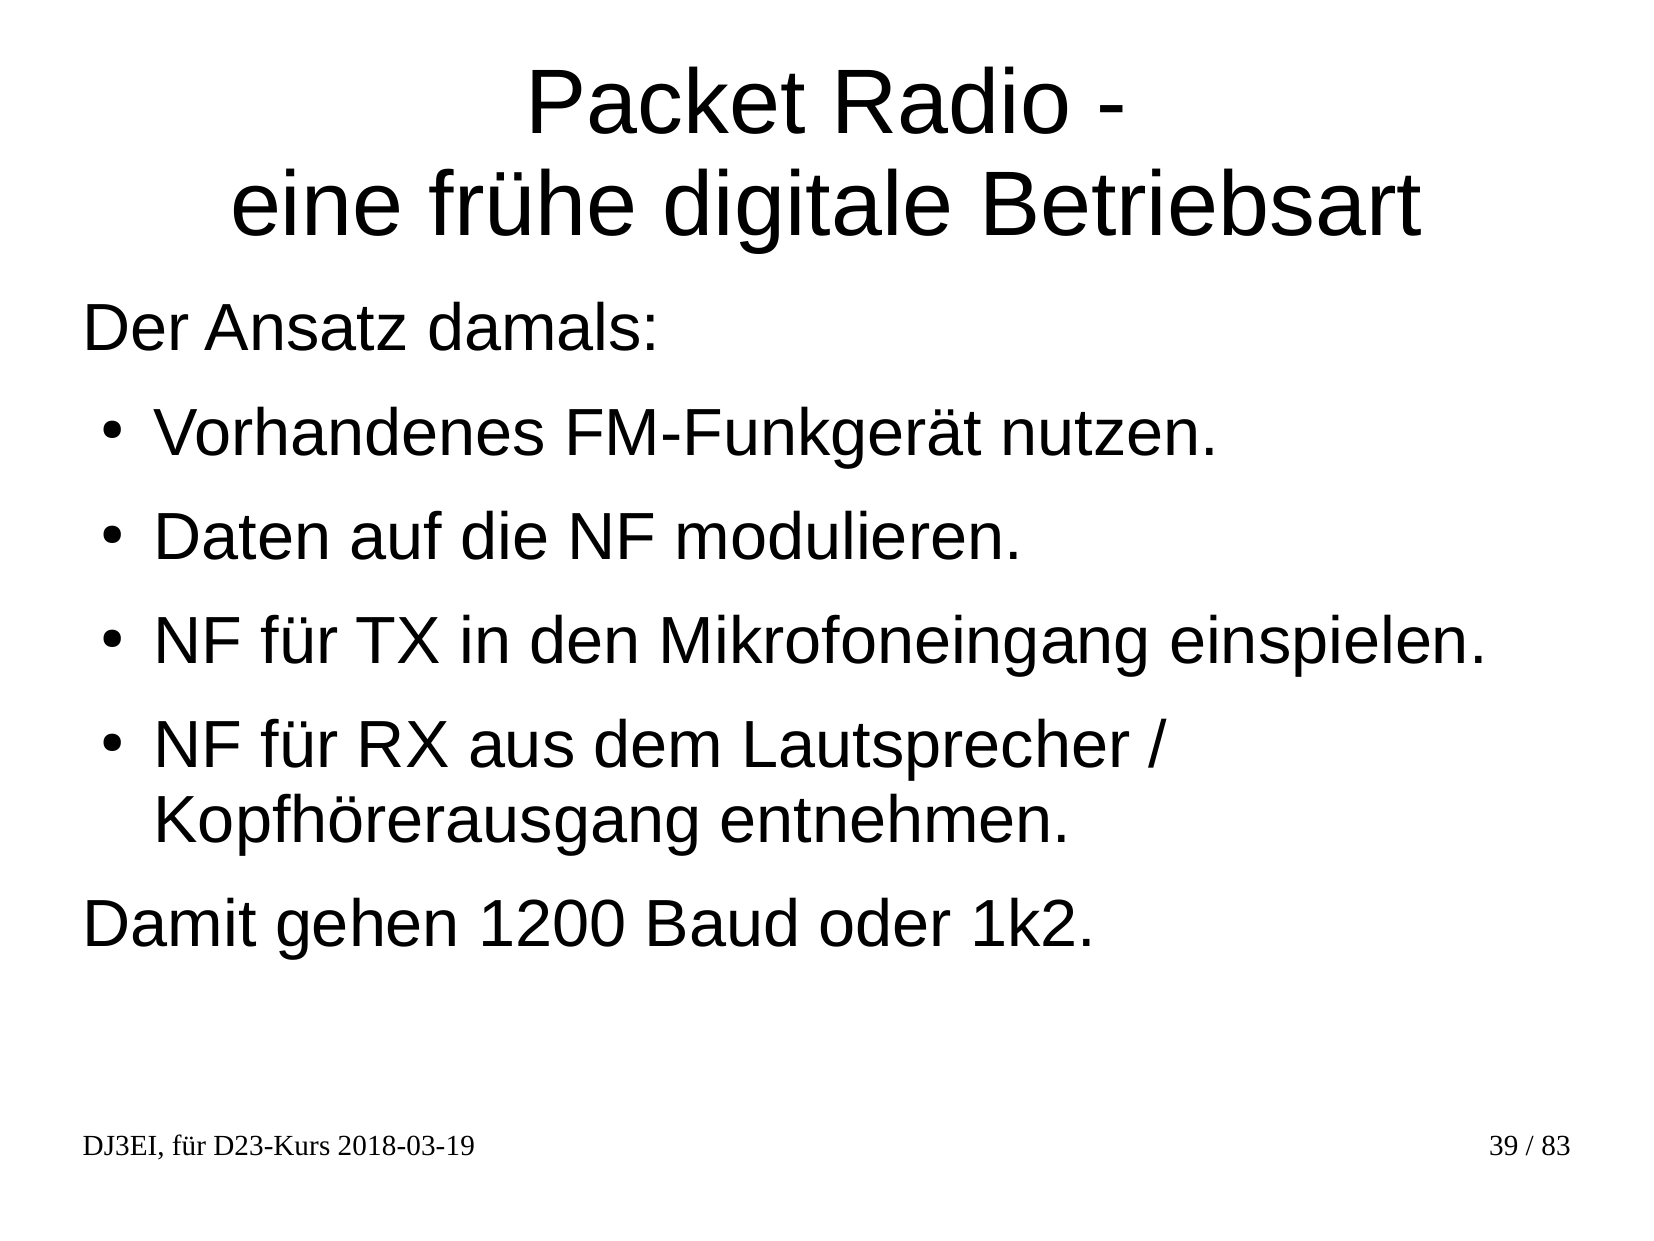

# Packet Radio - eine frühe digitale Betriebsart
Der Ansatz damals:
Vorhandenes FM-Funkgerät nutzen.
Daten auf die NF modulieren.
NF für TX in den Mikrofoneingang einspielen.
NF für RX aus dem Lautsprecher / Kopfhörerausgang entnehmen.
Damit gehen 1200 Baud oder 1k2.
39